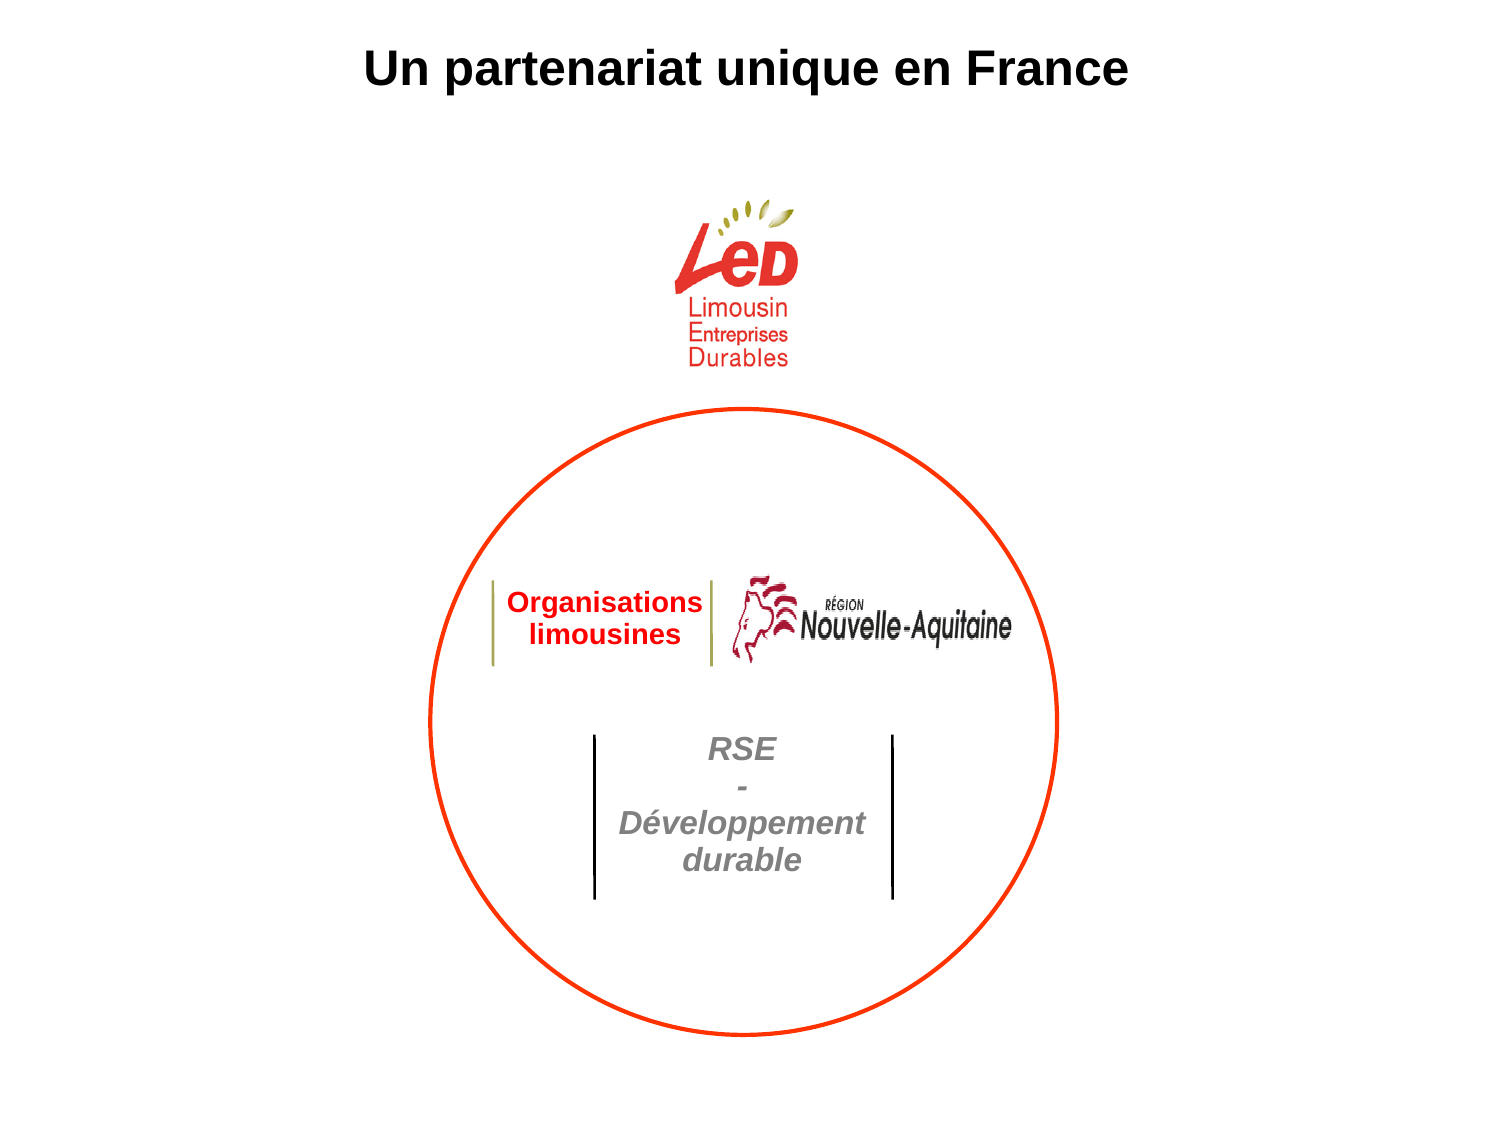

Un partenariat unique en France
Organisations limousines
RSE
-
Développement durable